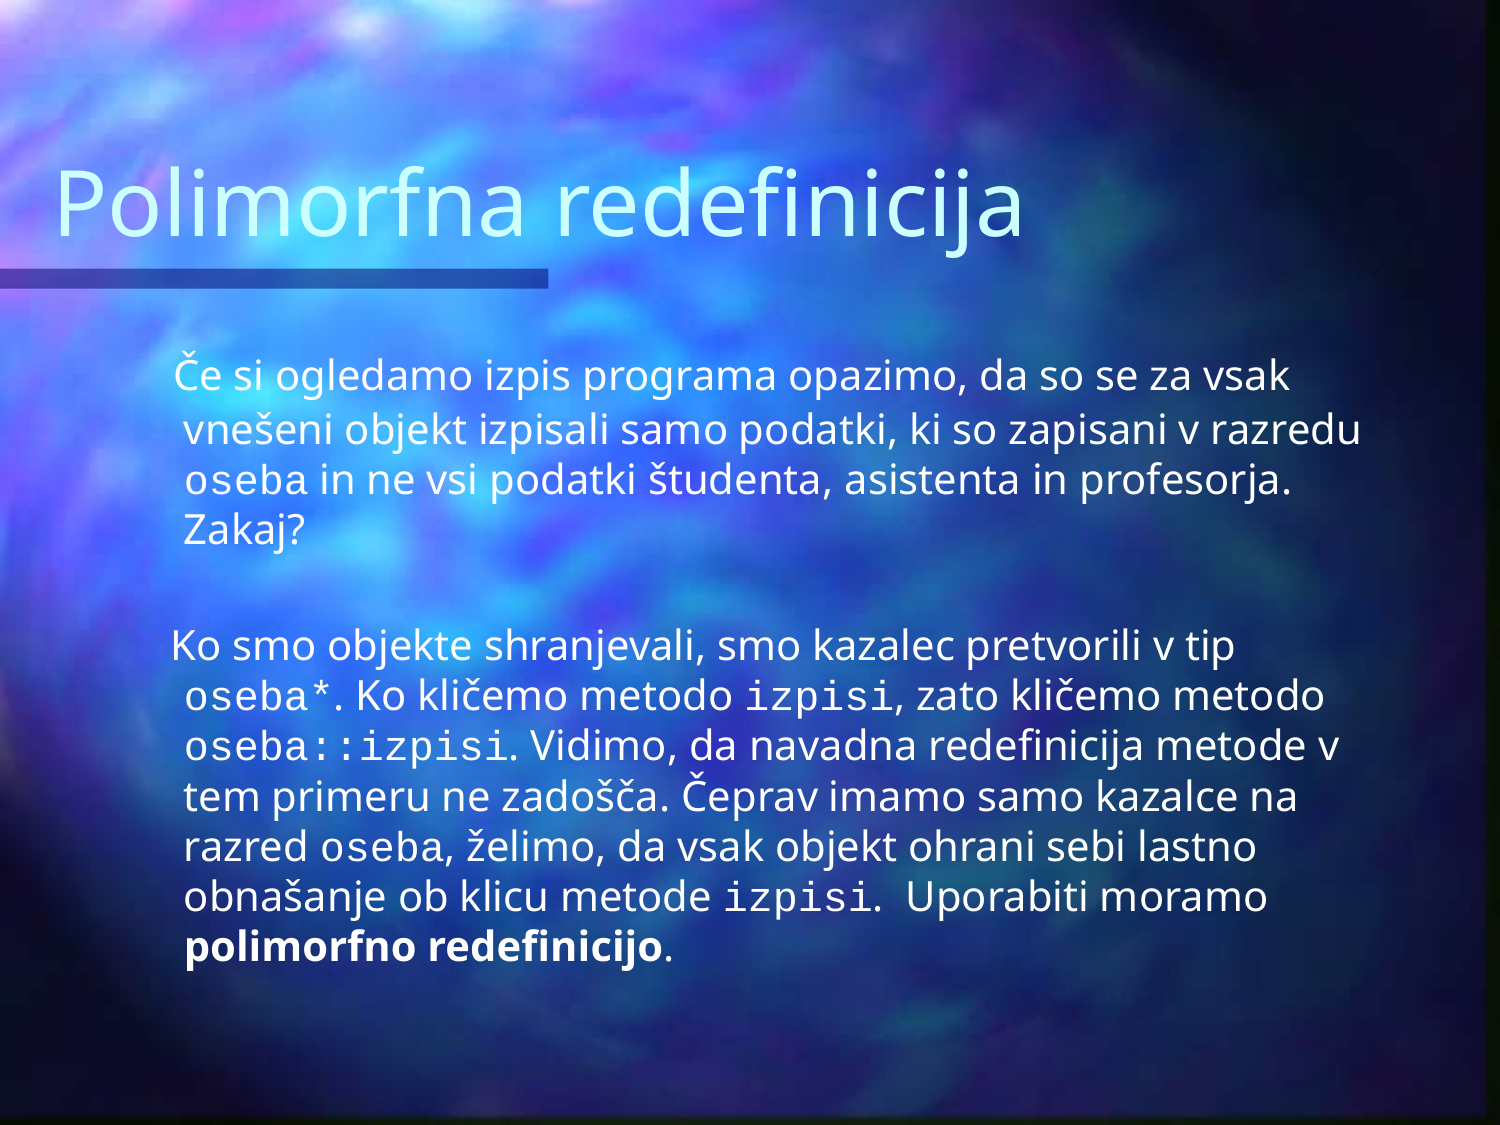

# Polimorfna redefinicija
 Če si ogledamo izpis programa opazimo, da so se za vsak vnešeni objekt izpisali samo podatki, ki so zapisani v razredu oseba in ne vsi podatki študenta, asistenta in profesorja. Zakaj?
 Ko smo objekte shranjevali, smo kazalec pretvorili v tip oseba*. Ko kličemo metodo izpisi, zato kličemo metodo oseba::izpisi. Vidimo, da navadna redefinicija metode v tem primeru ne zadošča. Čeprav imamo samo kazalce na razred oseba, želimo, da vsak objekt ohrani sebi lastno obnašanje ob klicu metode izpisi. Uporabiti moramo polimorfno redefinicijo.